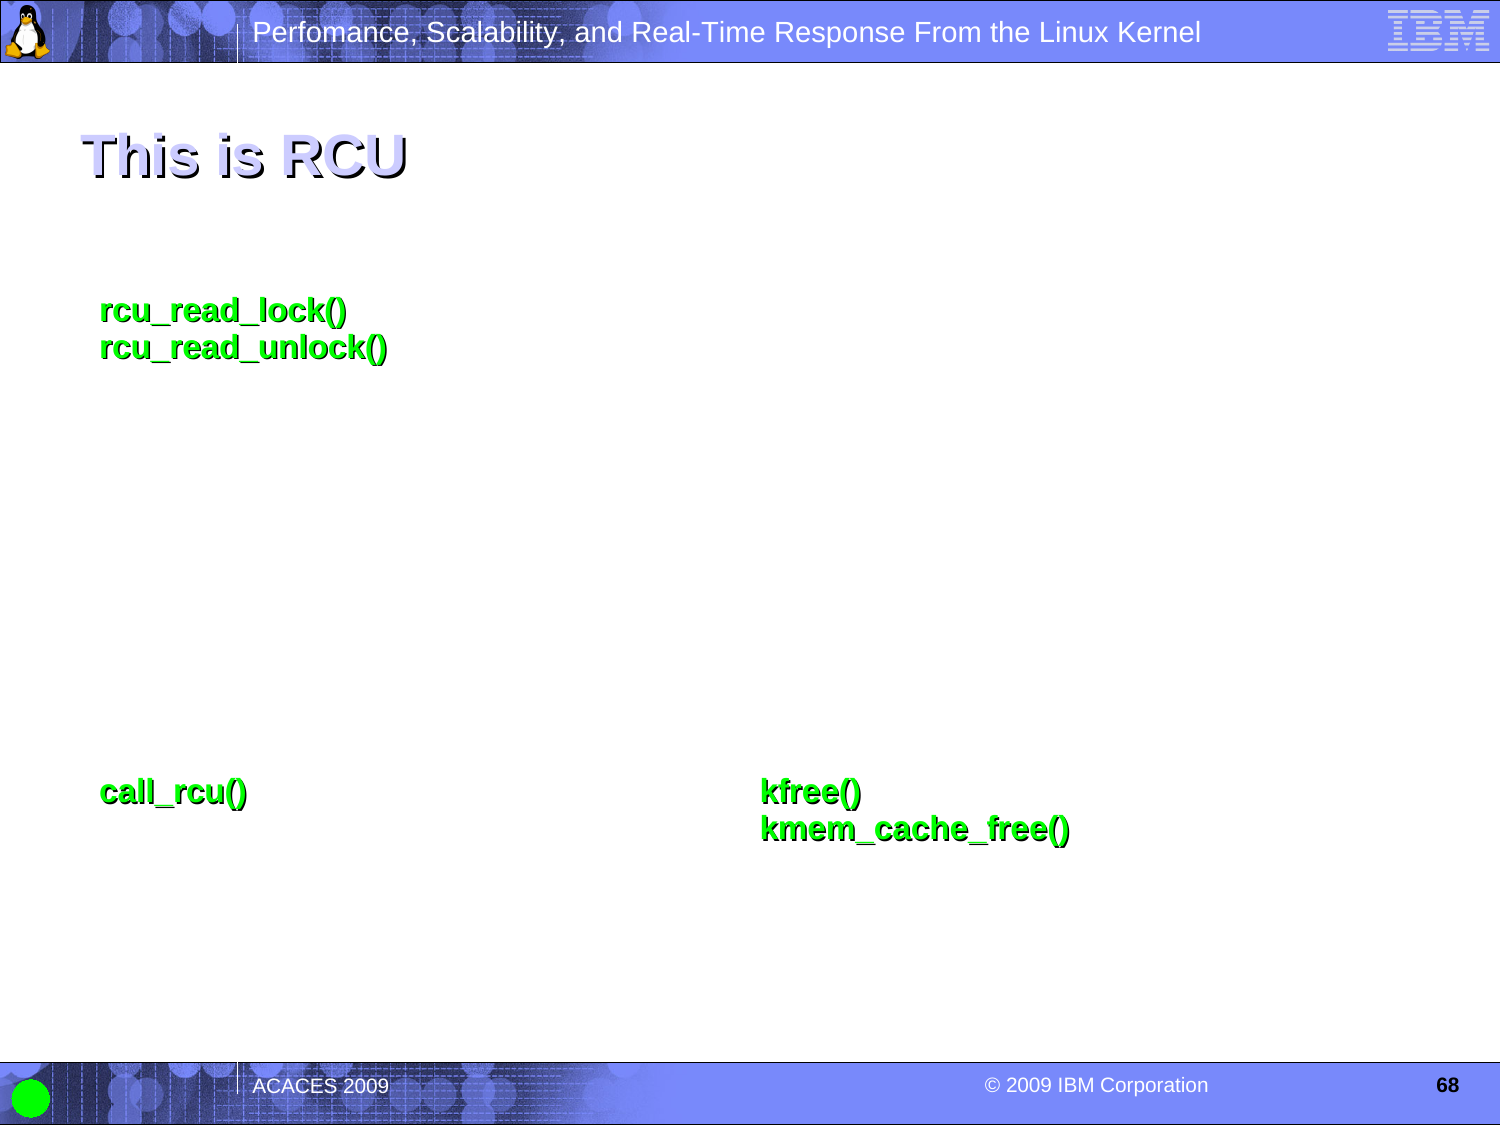

# This is RCU
rcu_read_lock()
rcu_read_unlock()
call_rcu()
kfree()
kmem_cache_free()
68